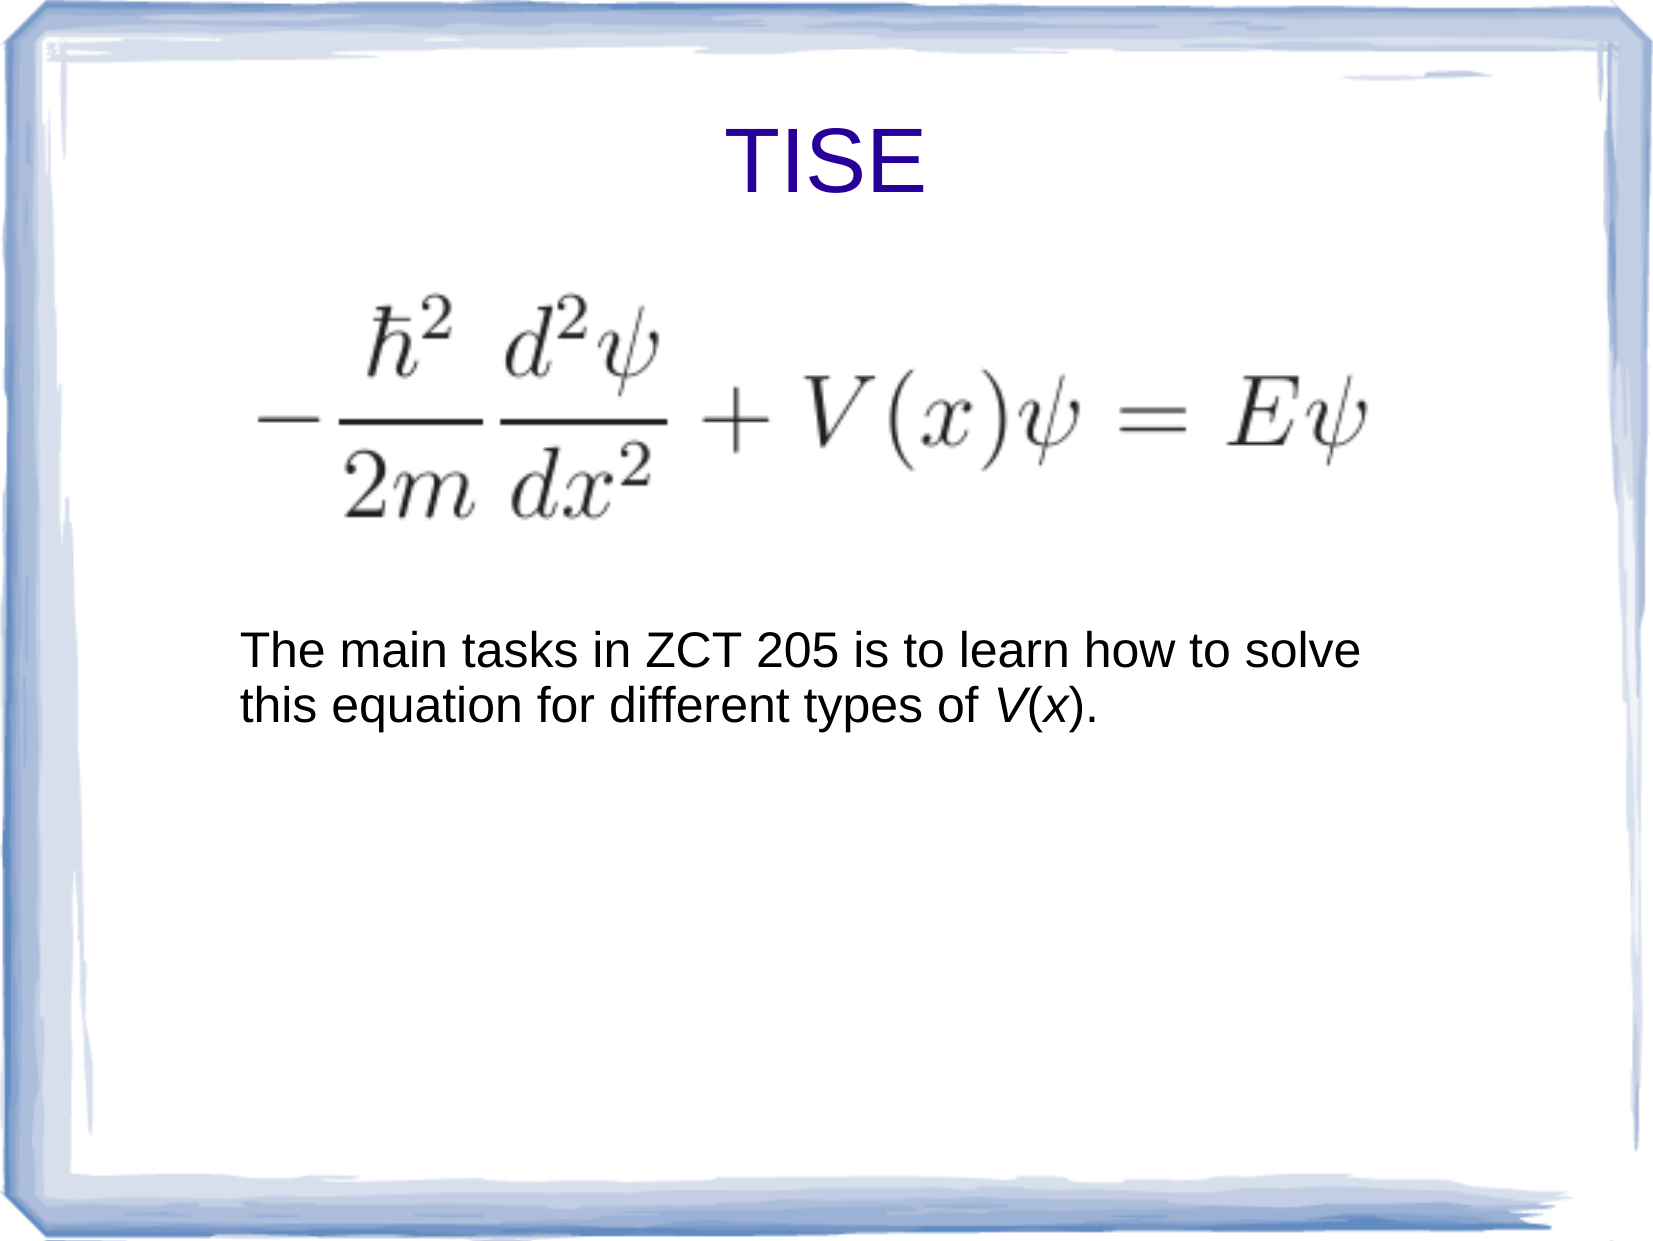

# TISE
The main tasks in ZCT 205 is to learn how to solve this equation for different types of V(x).